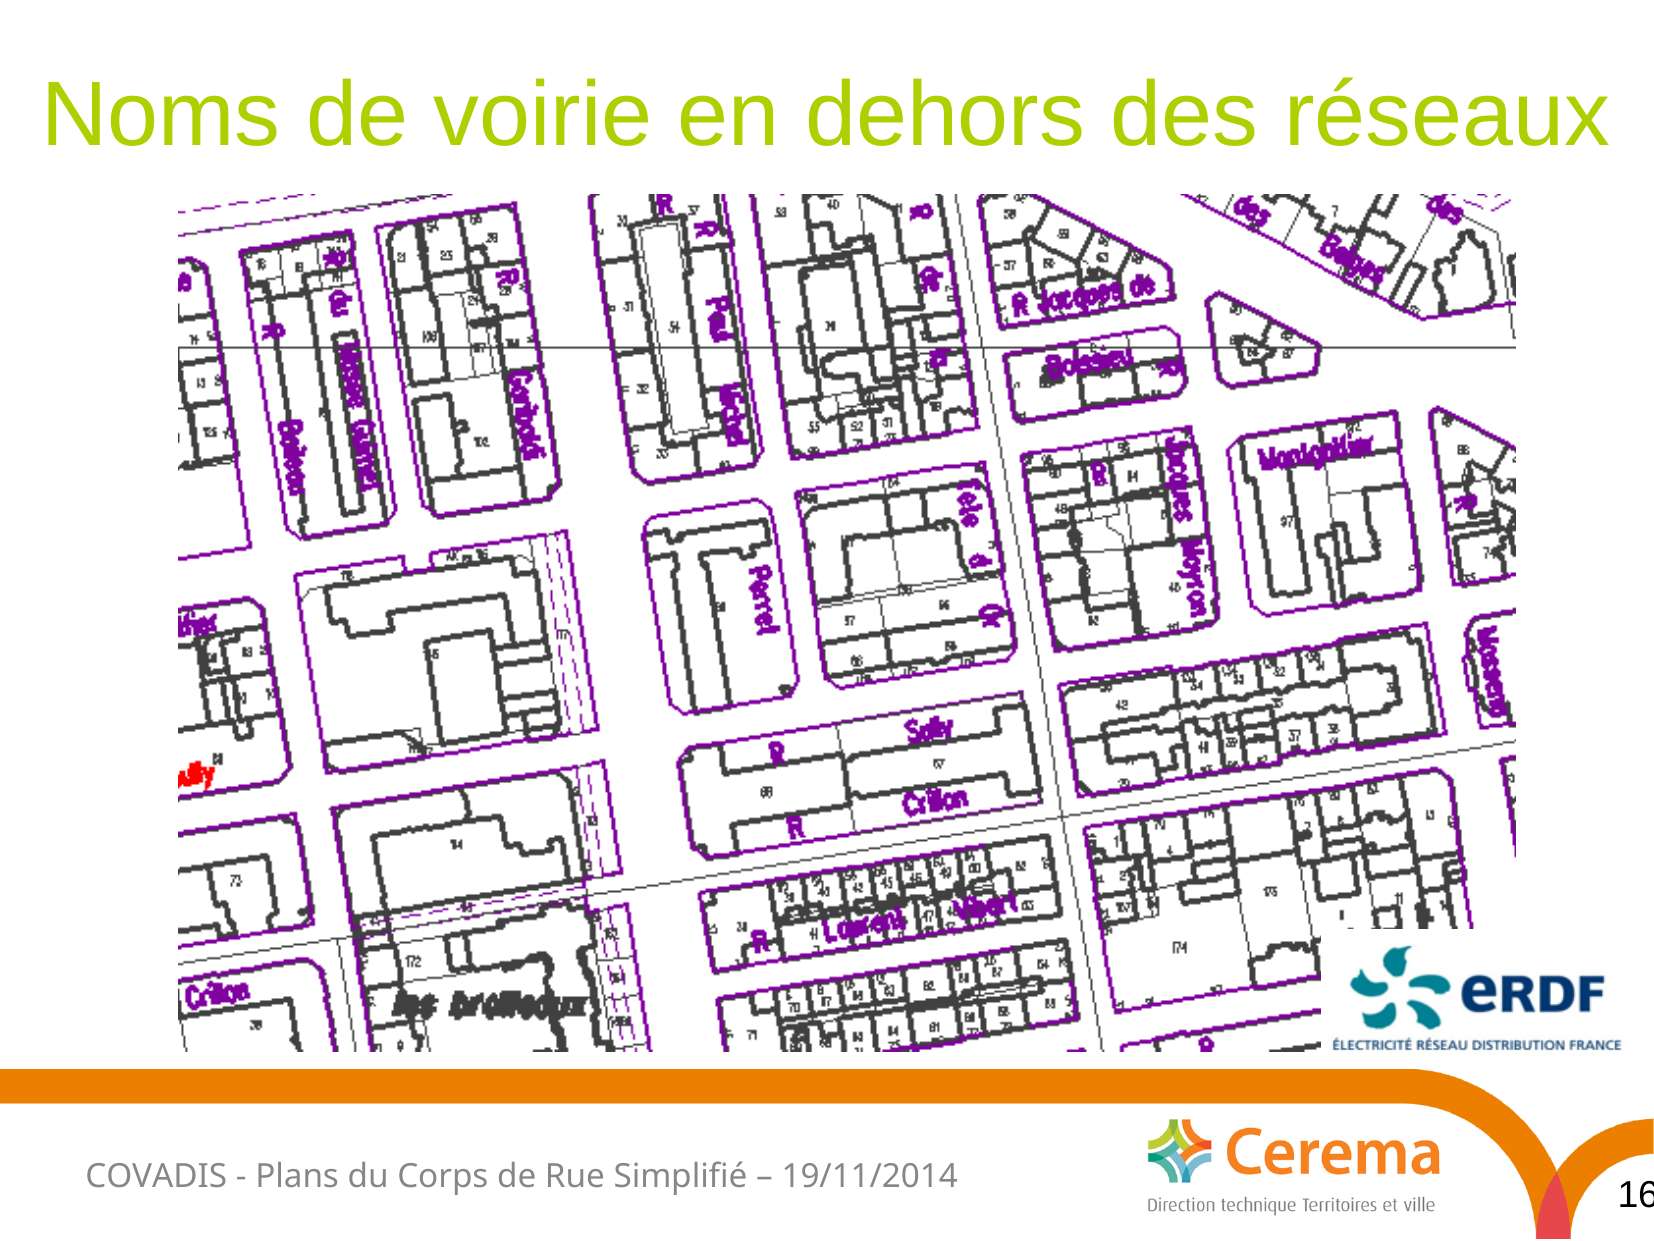

# Noms de voirie en dehors des réseaux